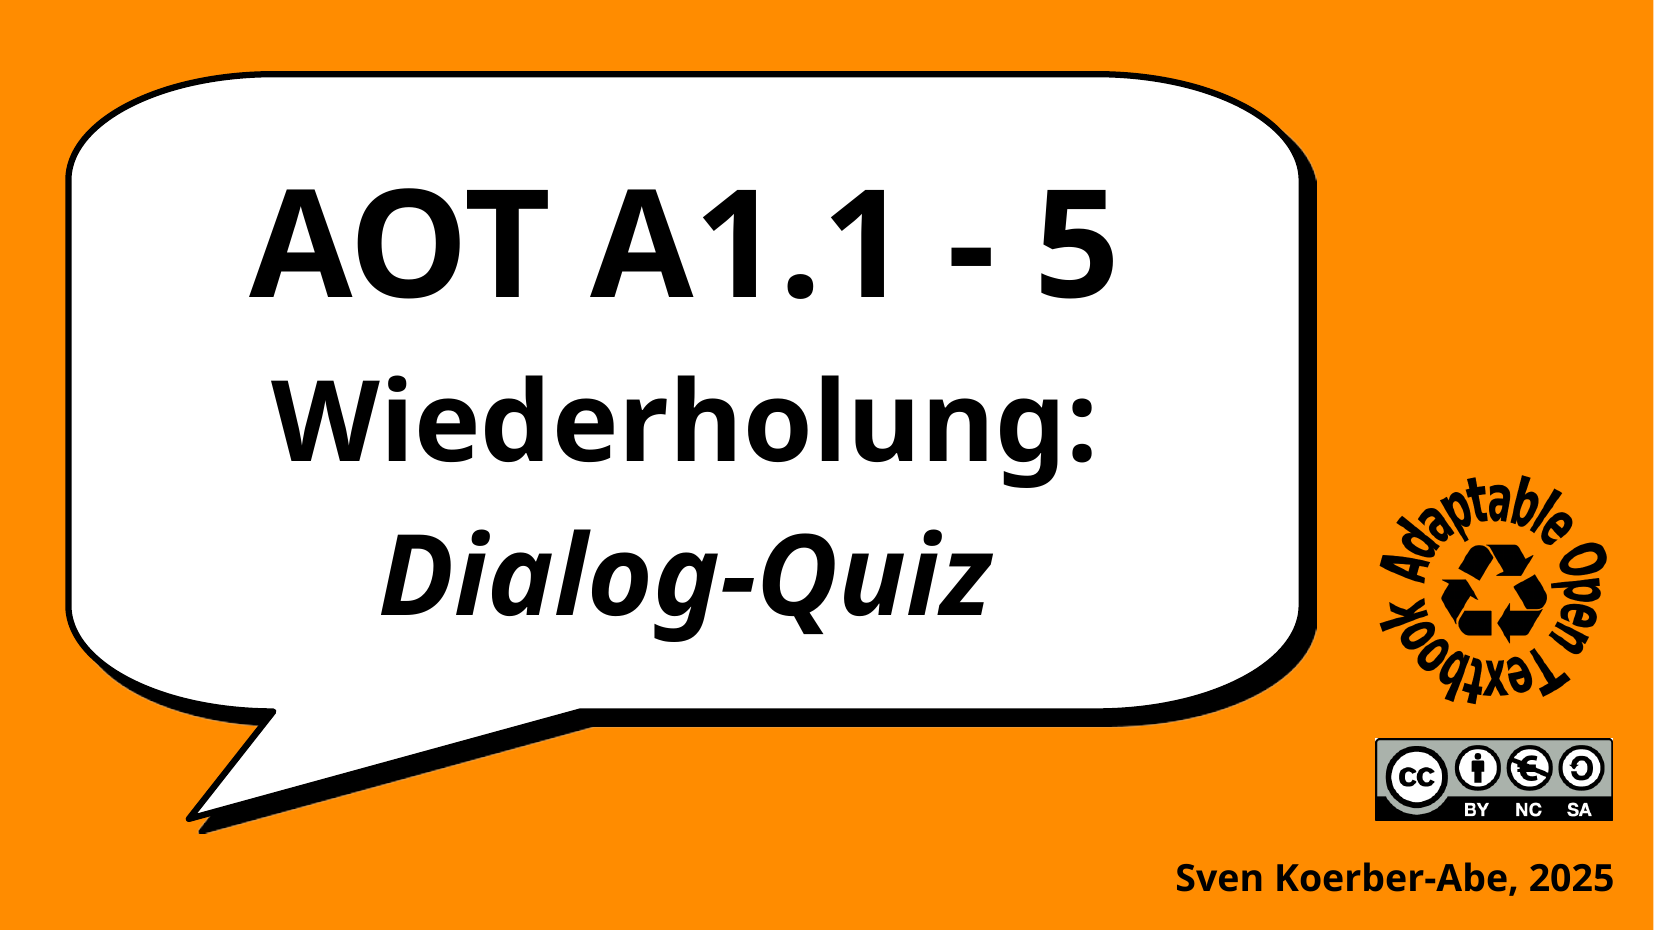

AOT A1.1 - 5
Wiederholung:
Dialog-Quiz
Sven Koerber-Abe, 2025